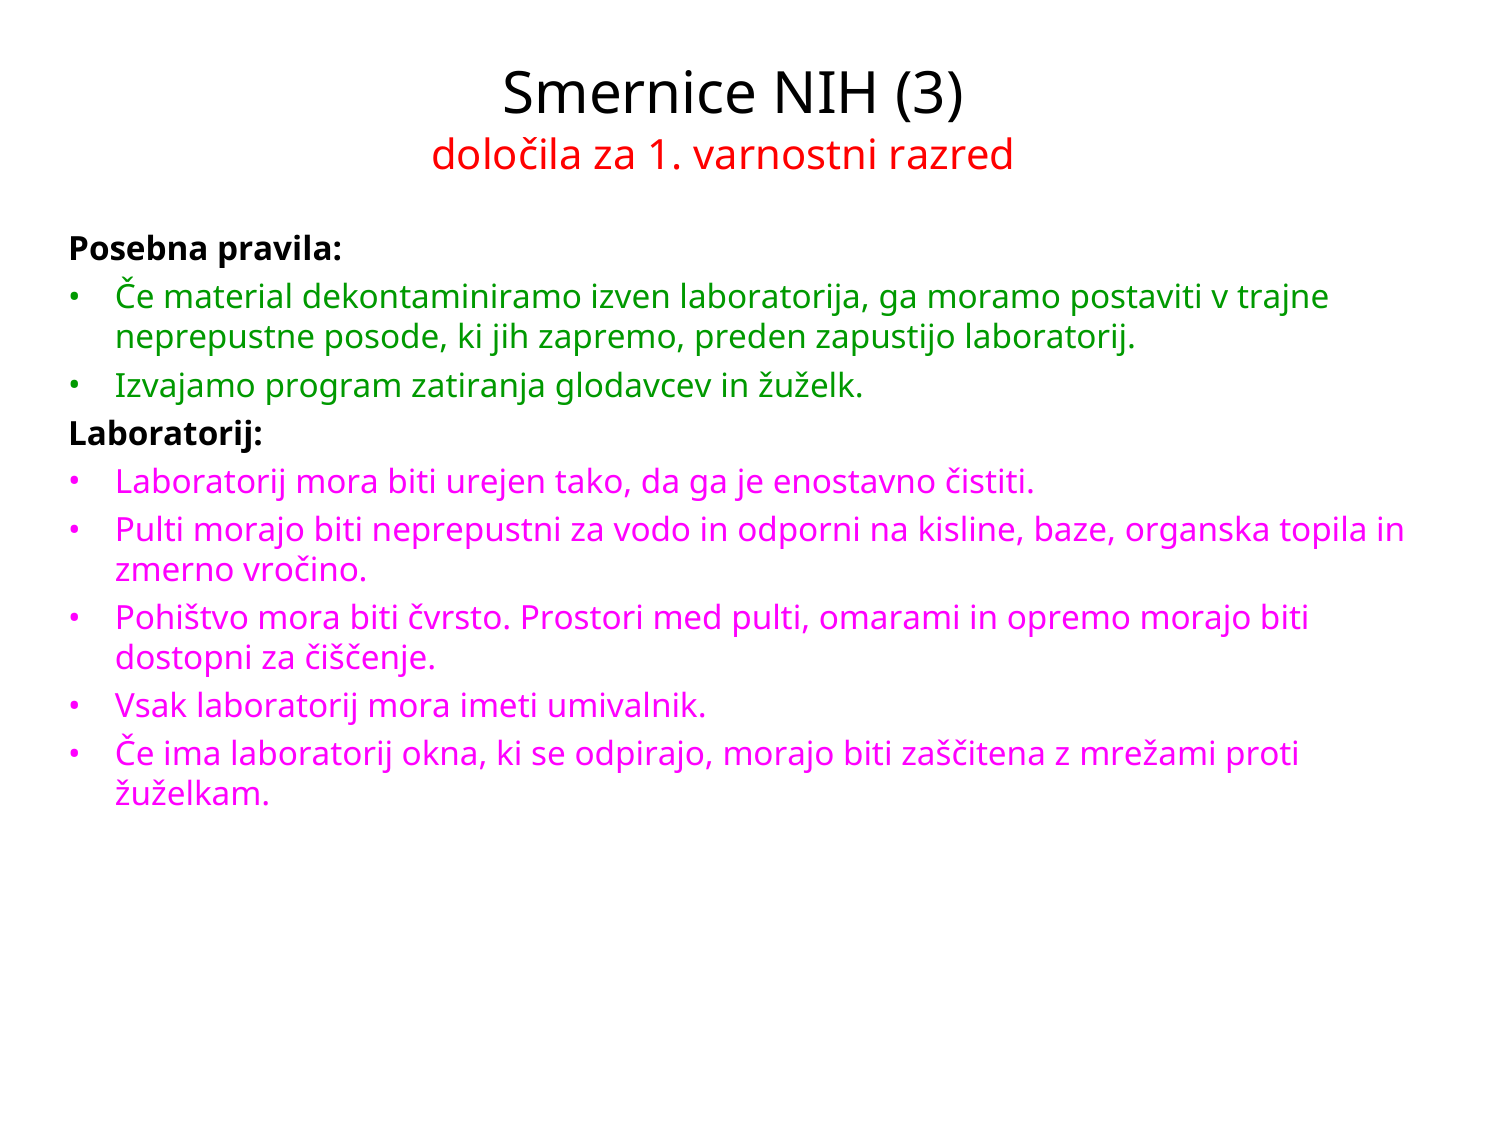

# Smernice NIH (3) določila za 1. varnostni razred
Posebna pravila:
Če material dekontaminiramo izven laboratorija, ga moramo postaviti v trajne neprepustne posode, ki jih zapremo, preden zapustijo laboratorij.
Izvajamo program zatiranja glodavcev in žuželk.
Laboratorij:
Laboratorij mora biti urejen tako, da ga je enostavno čistiti.
Pulti morajo biti neprepustni za vodo in odporni na kisline, baze, organska topila in zmerno vročino.
Pohištvo mora biti čvrsto. Prostori med pulti, omarami in opremo morajo biti dostopni za čiščenje.
Vsak laboratorij mora imeti umivalnik.
Če ima laboratorij okna, ki se odpirajo, morajo biti zaščitena z mrežami proti žuželkam.